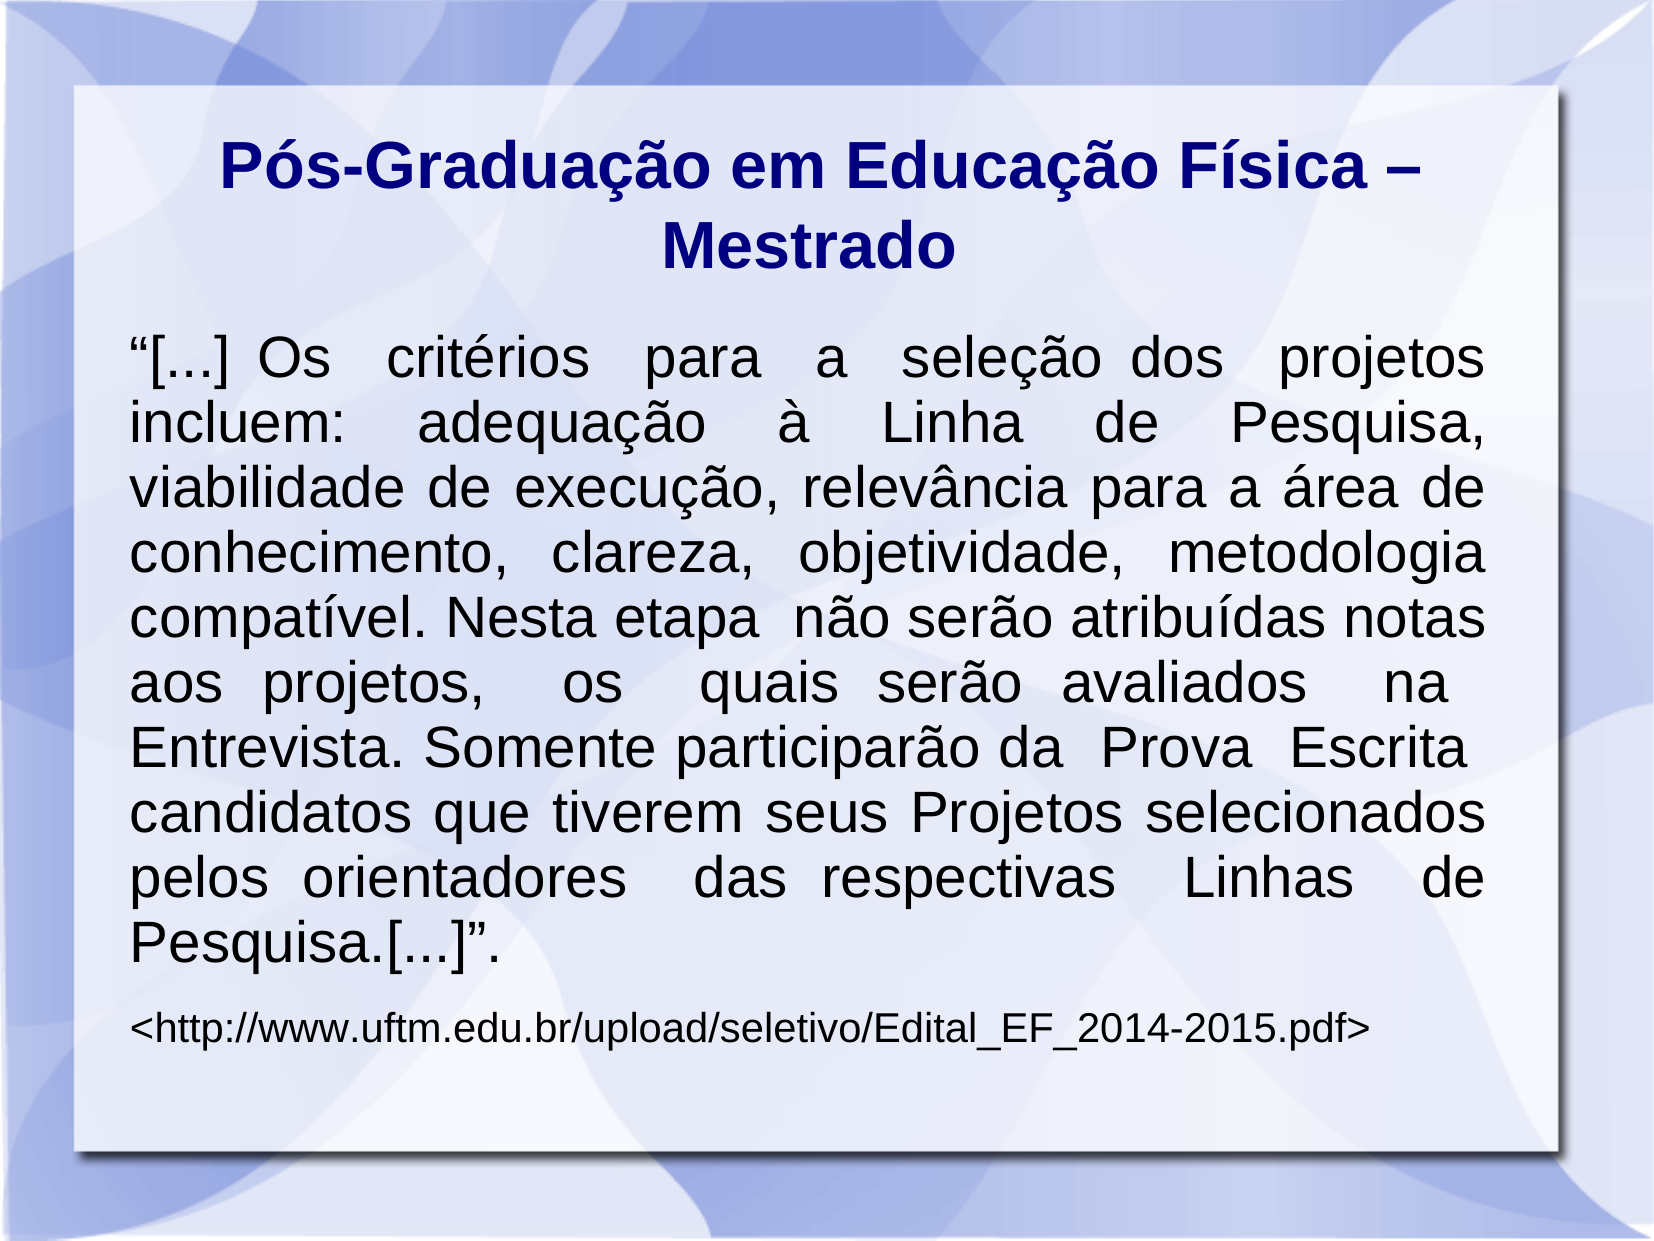

# Pós-Graduação em Educação Física – Mestrado
“[...] Os critérios para a seleção dos projetos incluem: adequação à Linha de Pesquisa, viabilidade de execução, relevância para a área de conhecimento, clareza, objetividade, metodologia compatível. Nesta etapa não serão atribuídas notas aos projetos, os quais serão avaliados na Entrevista. Somente participarão da Prova Escrita candidatos que tiverem seus Projetos selecionados pelos orientadores das respectivas Linhas de Pesquisa.[...]”.
<http://www.uftm.edu.br/upload/seletivo/Edital_EF_2014-2015.pdf>